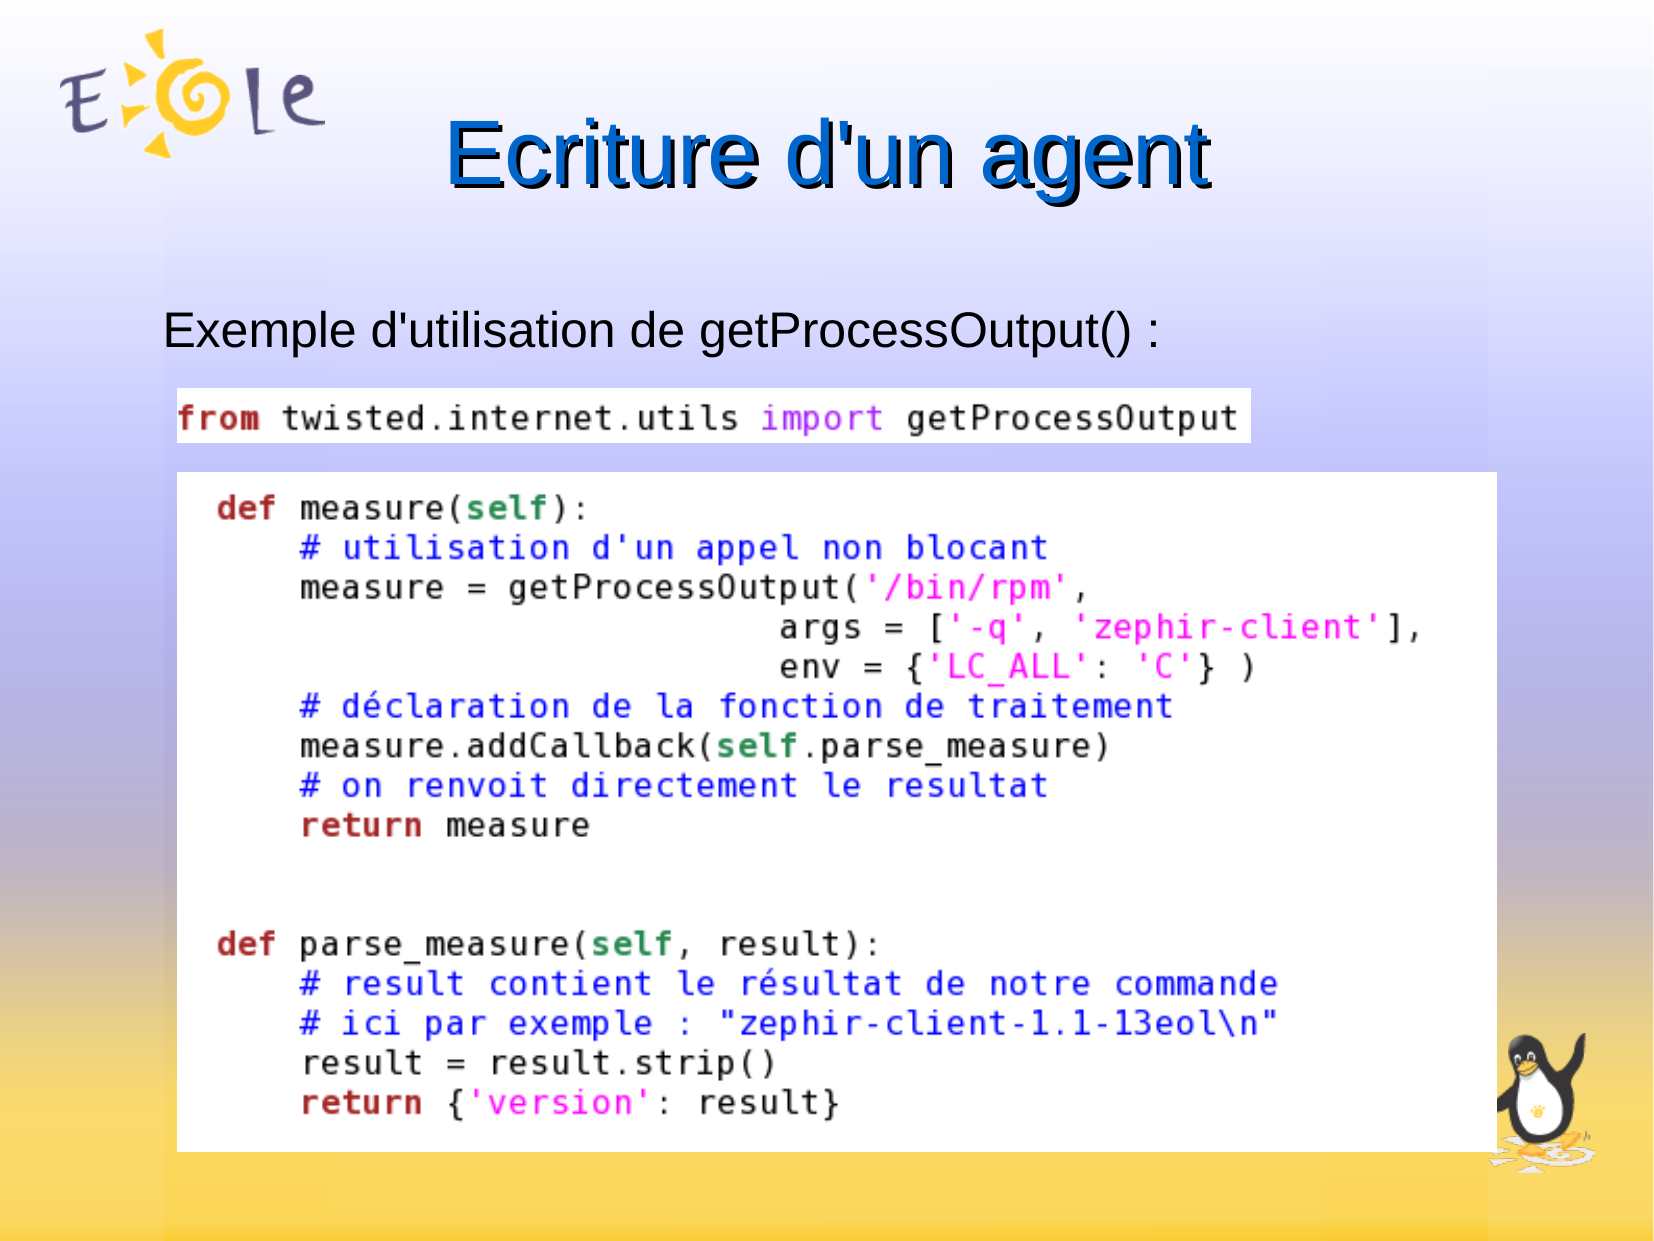

# Ecriture d'un agent
Exemple d'utilisation de getProcessOutput() :